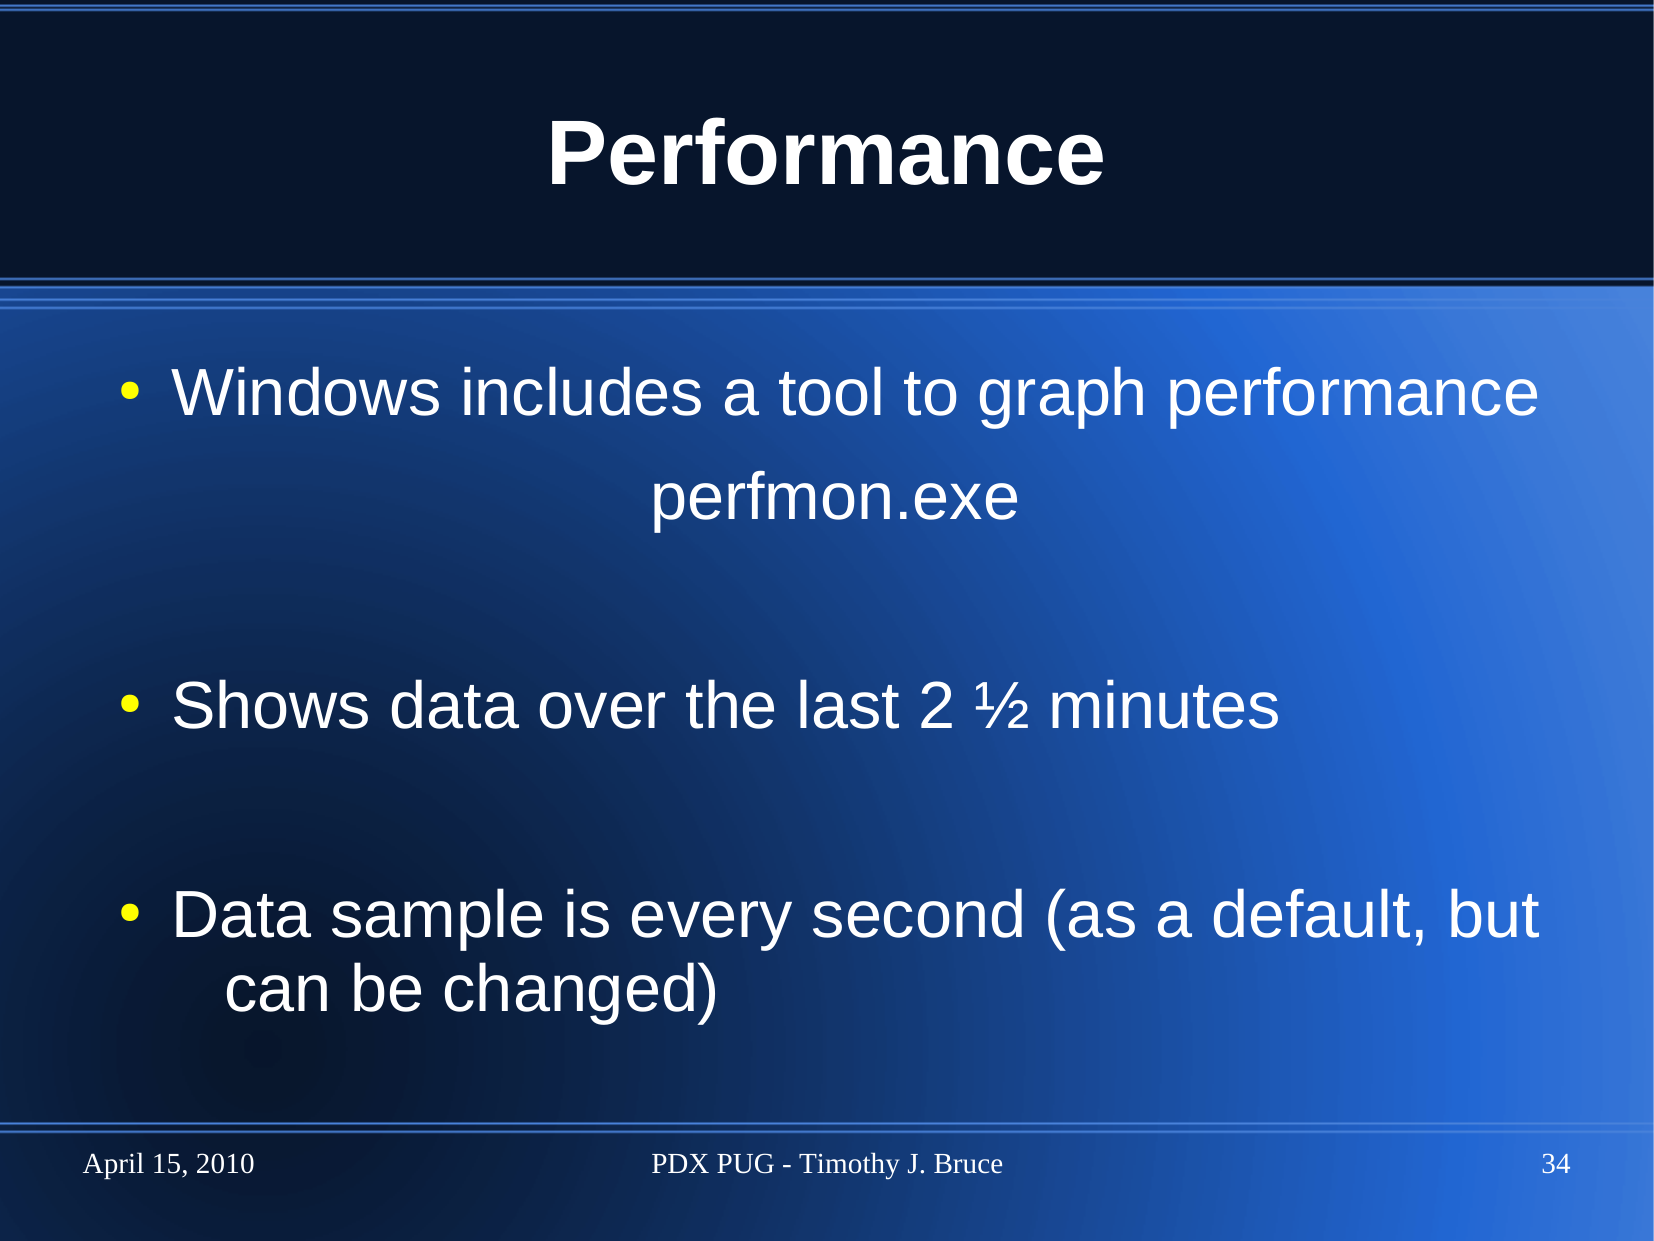

# Performance
Windows includes a tool to graph performance
perfmon.exe
Shows data over the last 2 ½ minutes
Data sample is every second (as a default, but can be changed)
April 15, 2010
PDX PUG - Timothy J. Bruce
34